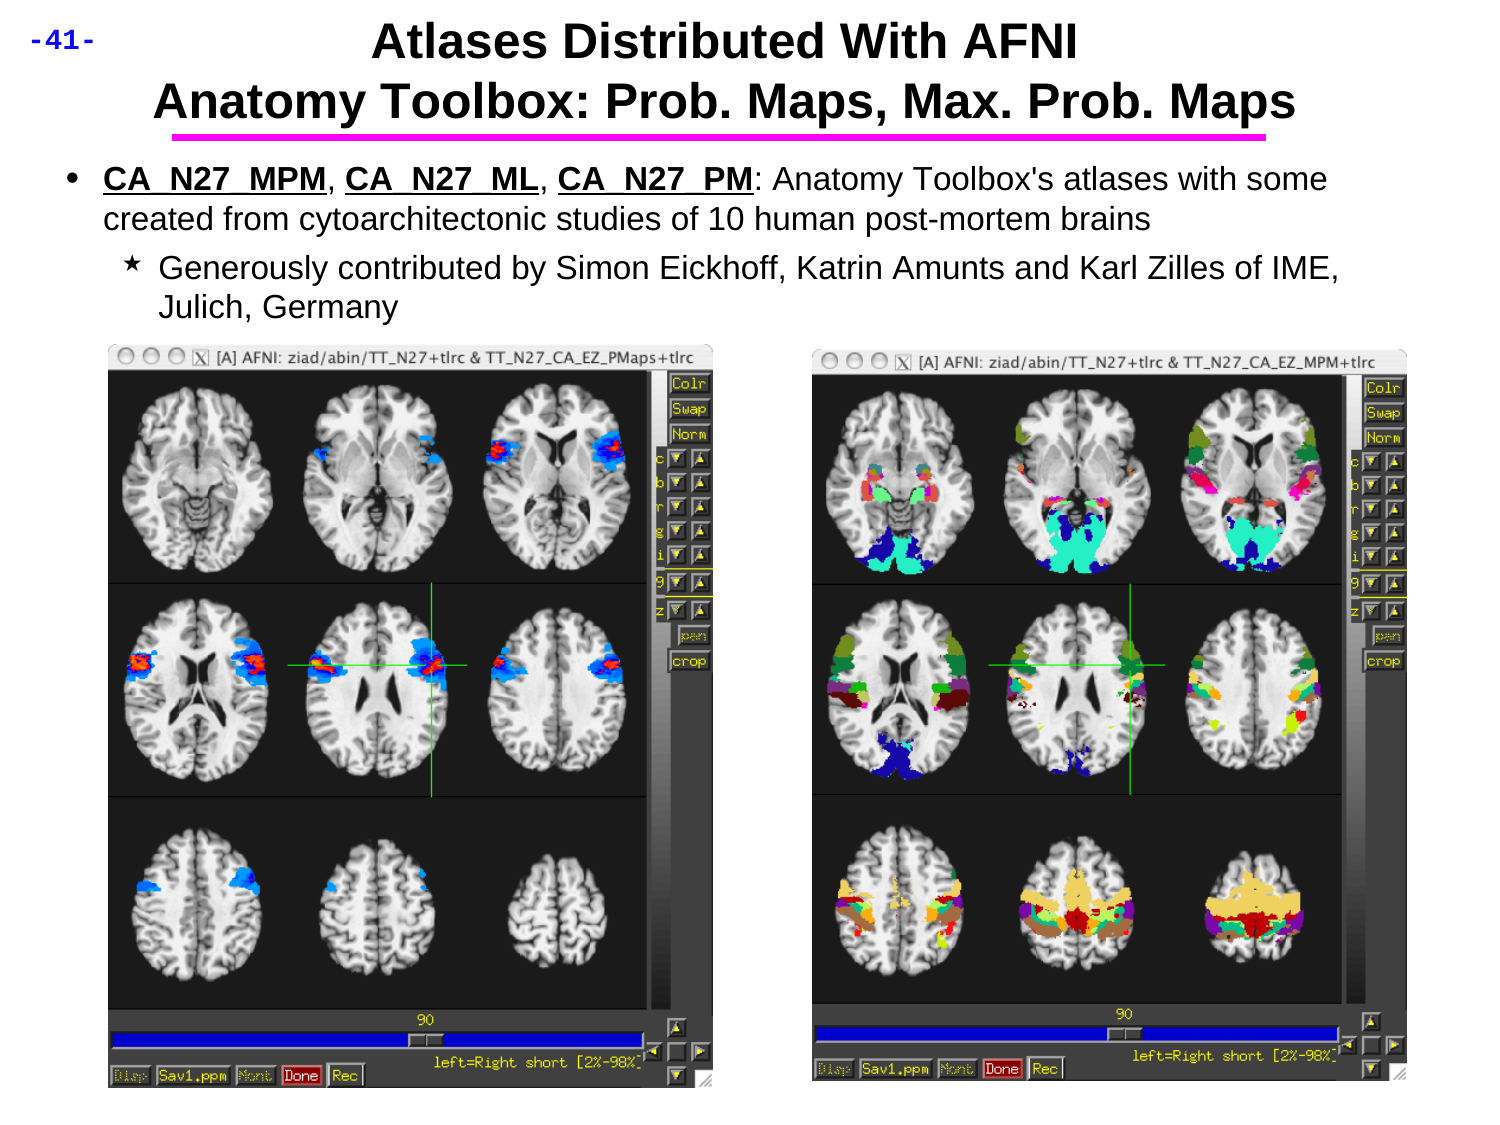

Atlases Distributed With AFNI
Anatomy Toolbox: Prob. Maps, Max. Prob. Maps
CA_N27_MPM, CA_N27_ML, CA_N27_PM: Anatomy Toolbox's atlases with some created from cytoarchitectonic studies of 10 human post-mortem brains
Generously contributed by Simon Eickhoff, Katrin Amunts and Karl Zilles of IME, Julich, Germany